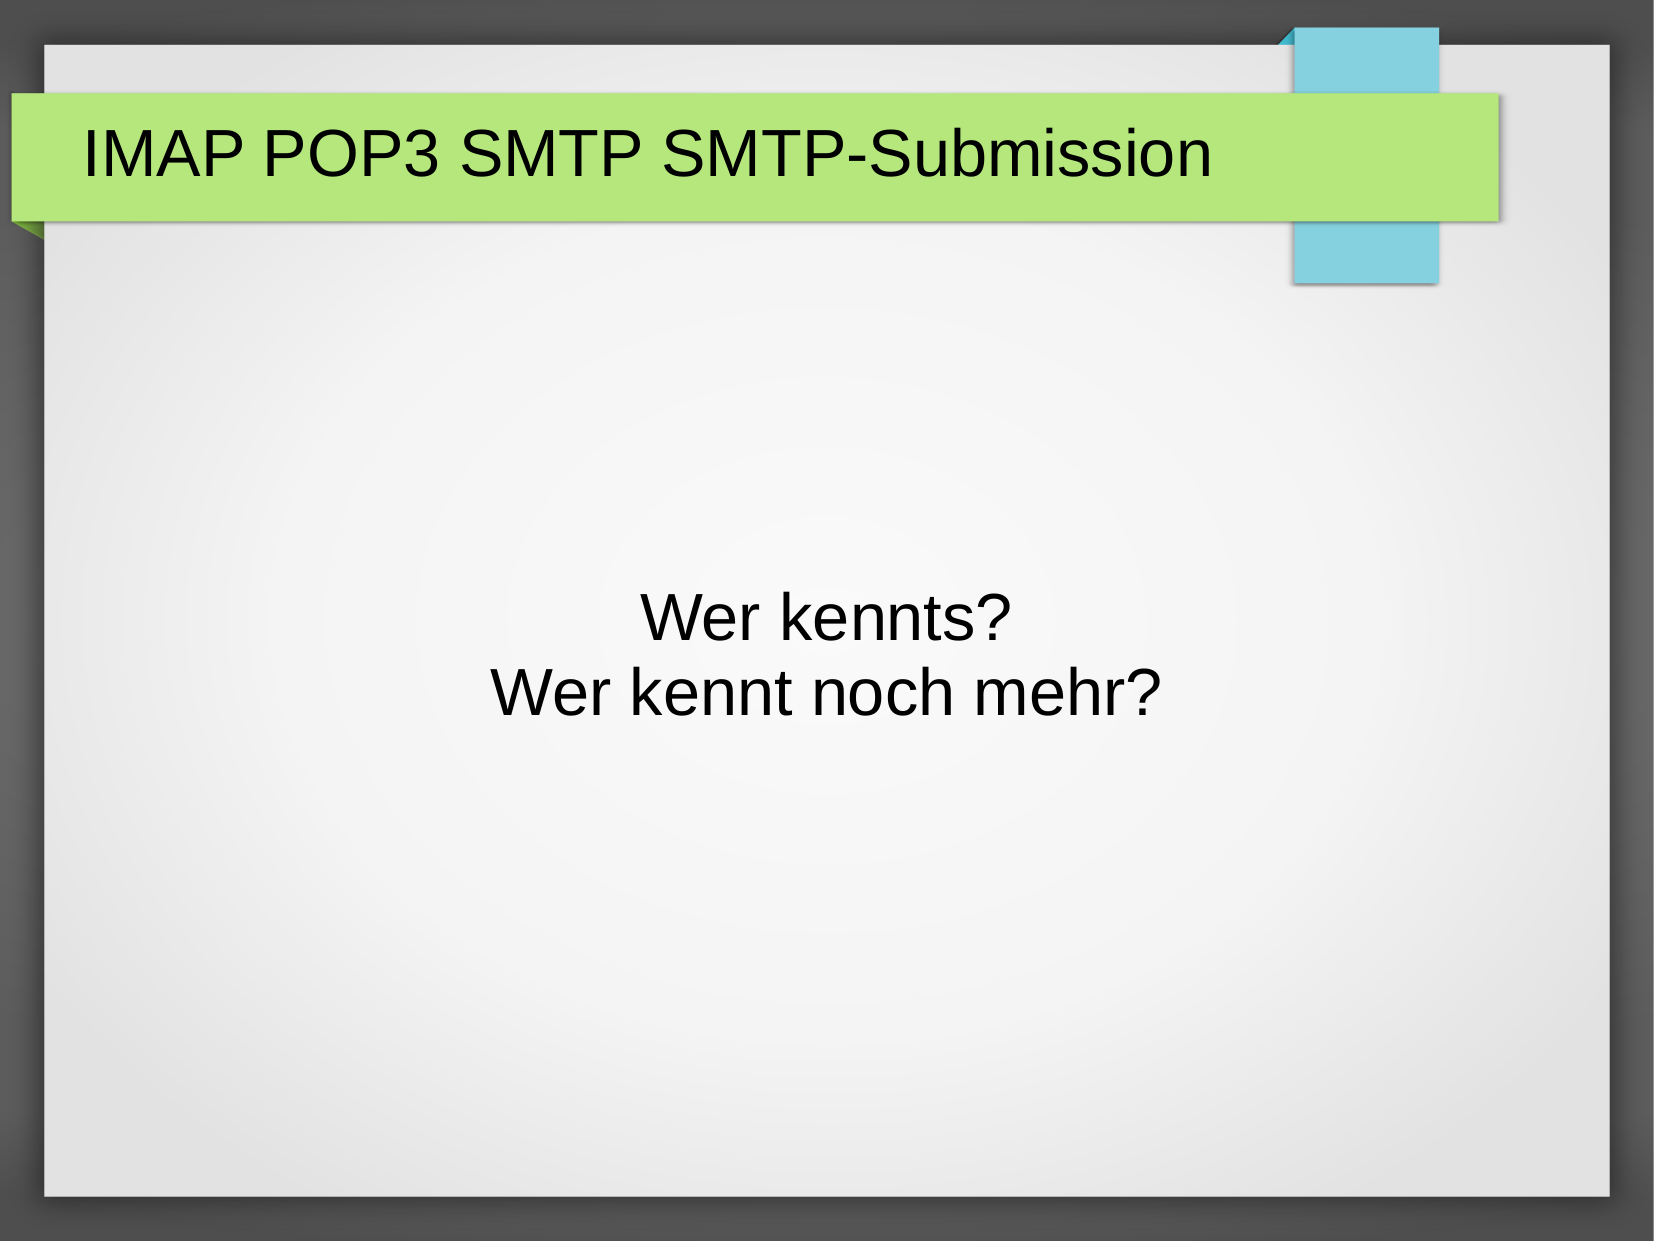

# IMAP POP3 SMTP SMTP-Submission
Wer kennts?
Wer kennt noch mehr?